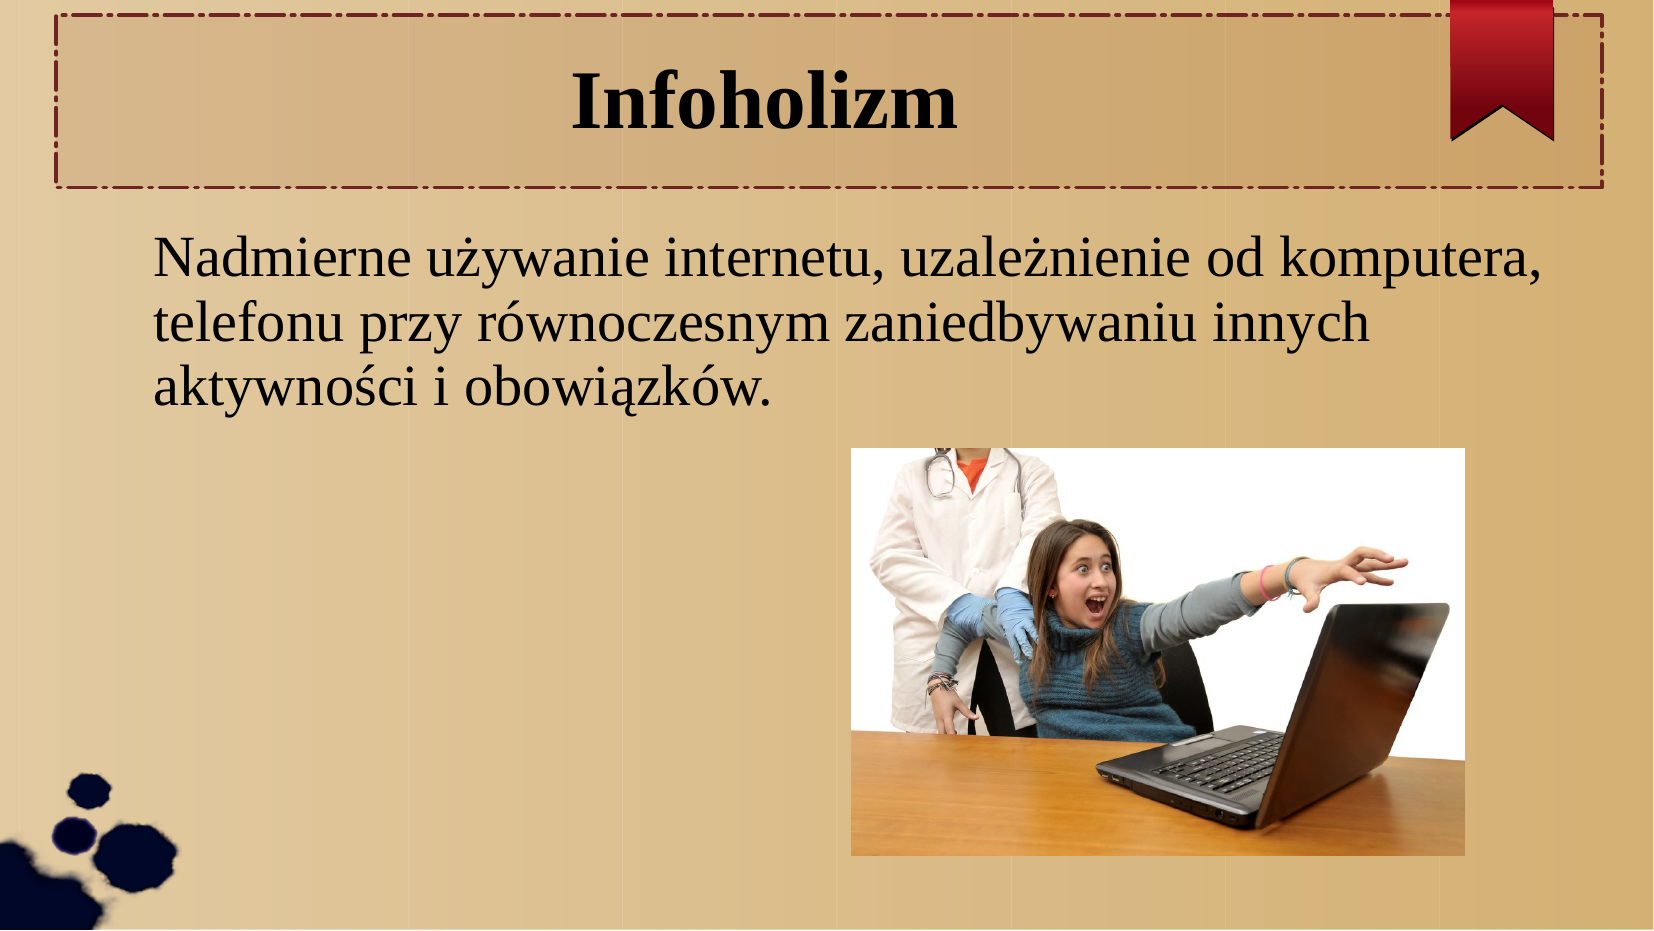

# Infoholizm
Nadmierne używanie internetu, uzależnienie od komputera, telefonu przy równoczesnym zaniedbywaniu innych aktywności i obowiązków.